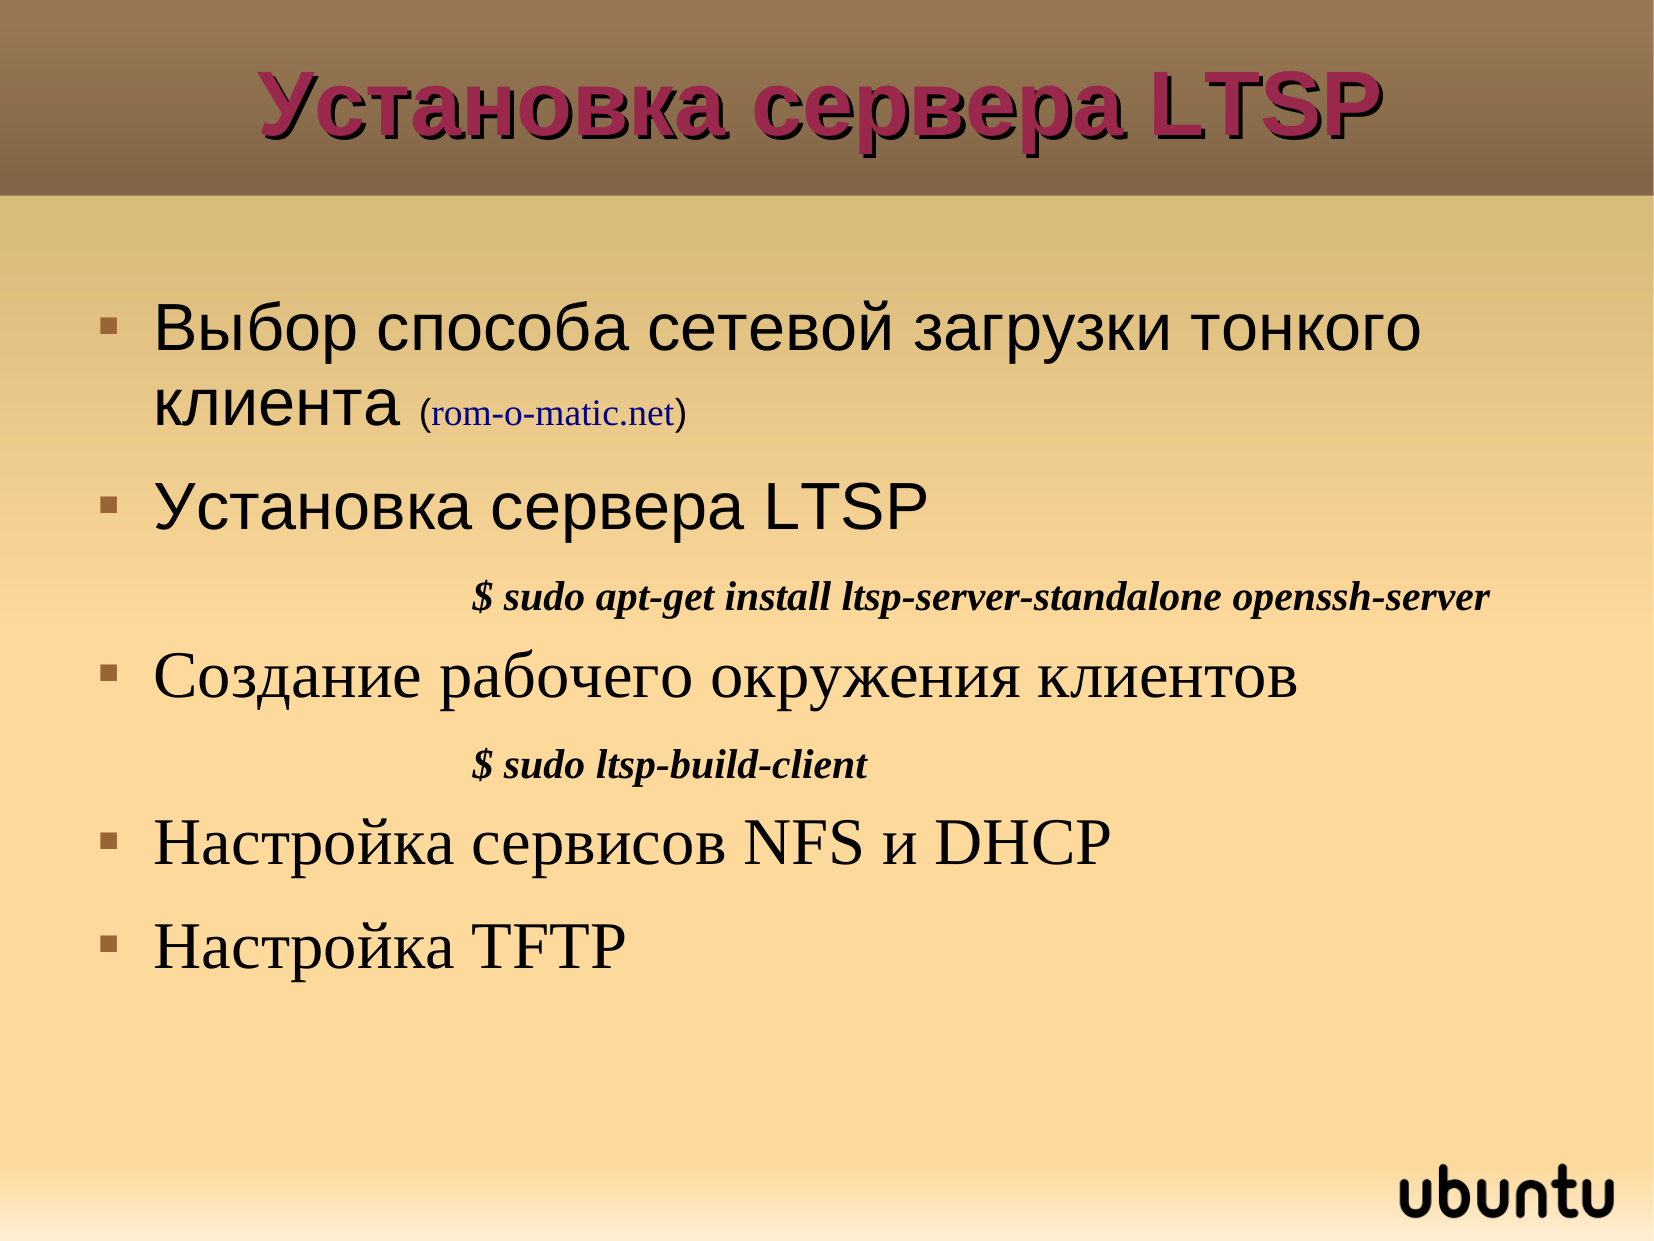

# Установка сервера LTSP
Выбор способа сетевой загрузки тонкого клиента (rom-o-matic.net)
Установка сервера LTSP
$ sudo apt-get install ltsp-server-standalone openssh-server
Создание рабочего окружения клиентов
$ sudo ltsp-build-client
Настройка сервисов NFS и DHCP
Настройка TFTP